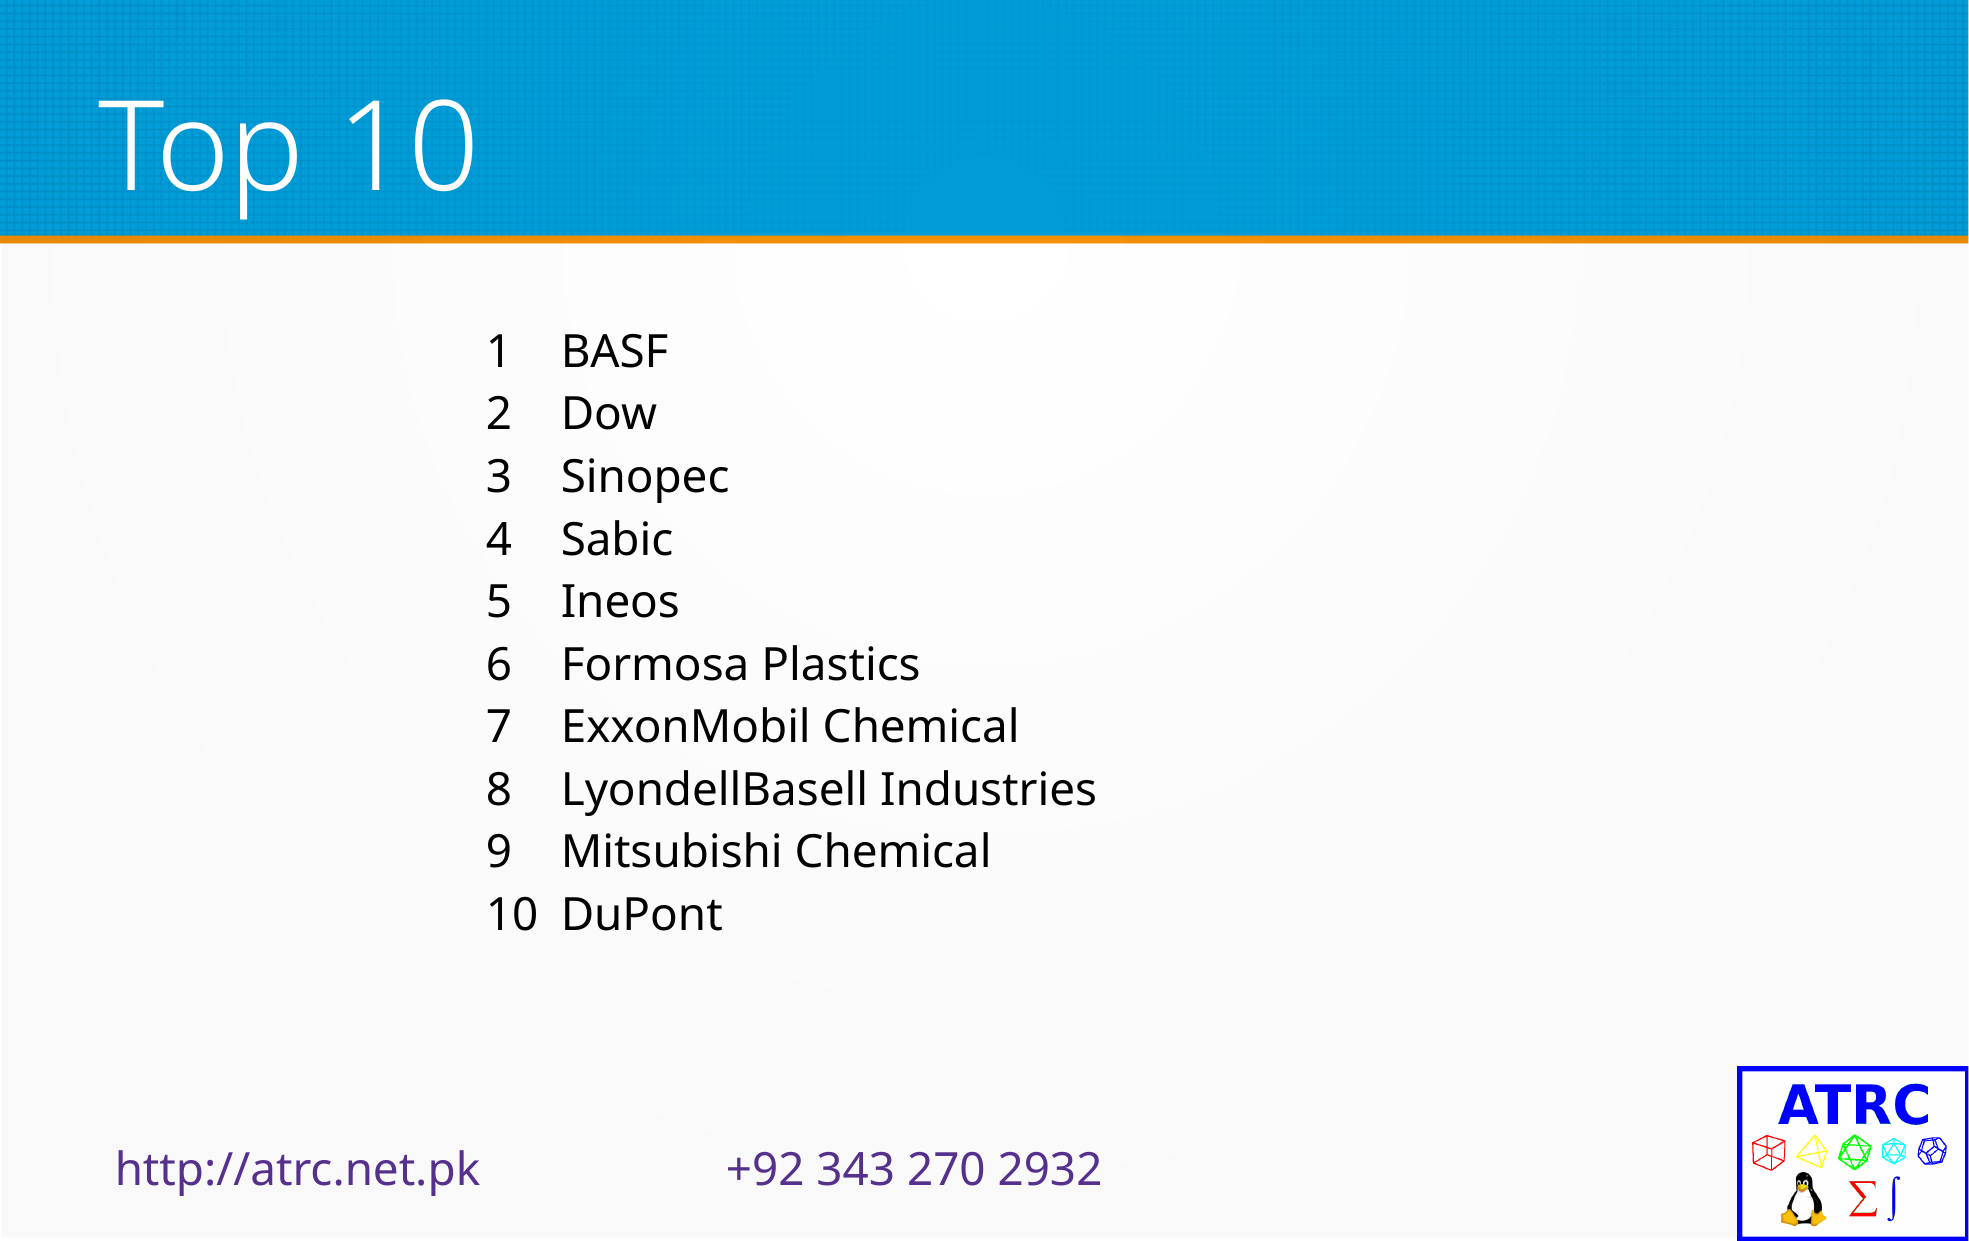

# Top 10
1 	BASF
2 	Dow
3 	Sinopec
4 	Sabic
5 	Ineos
6 	Formosa Plastics
7 	ExxonMobil Chemical
8 	LyondellBasell Industries
9 	Mitsubishi Chemical
10 	DuPont